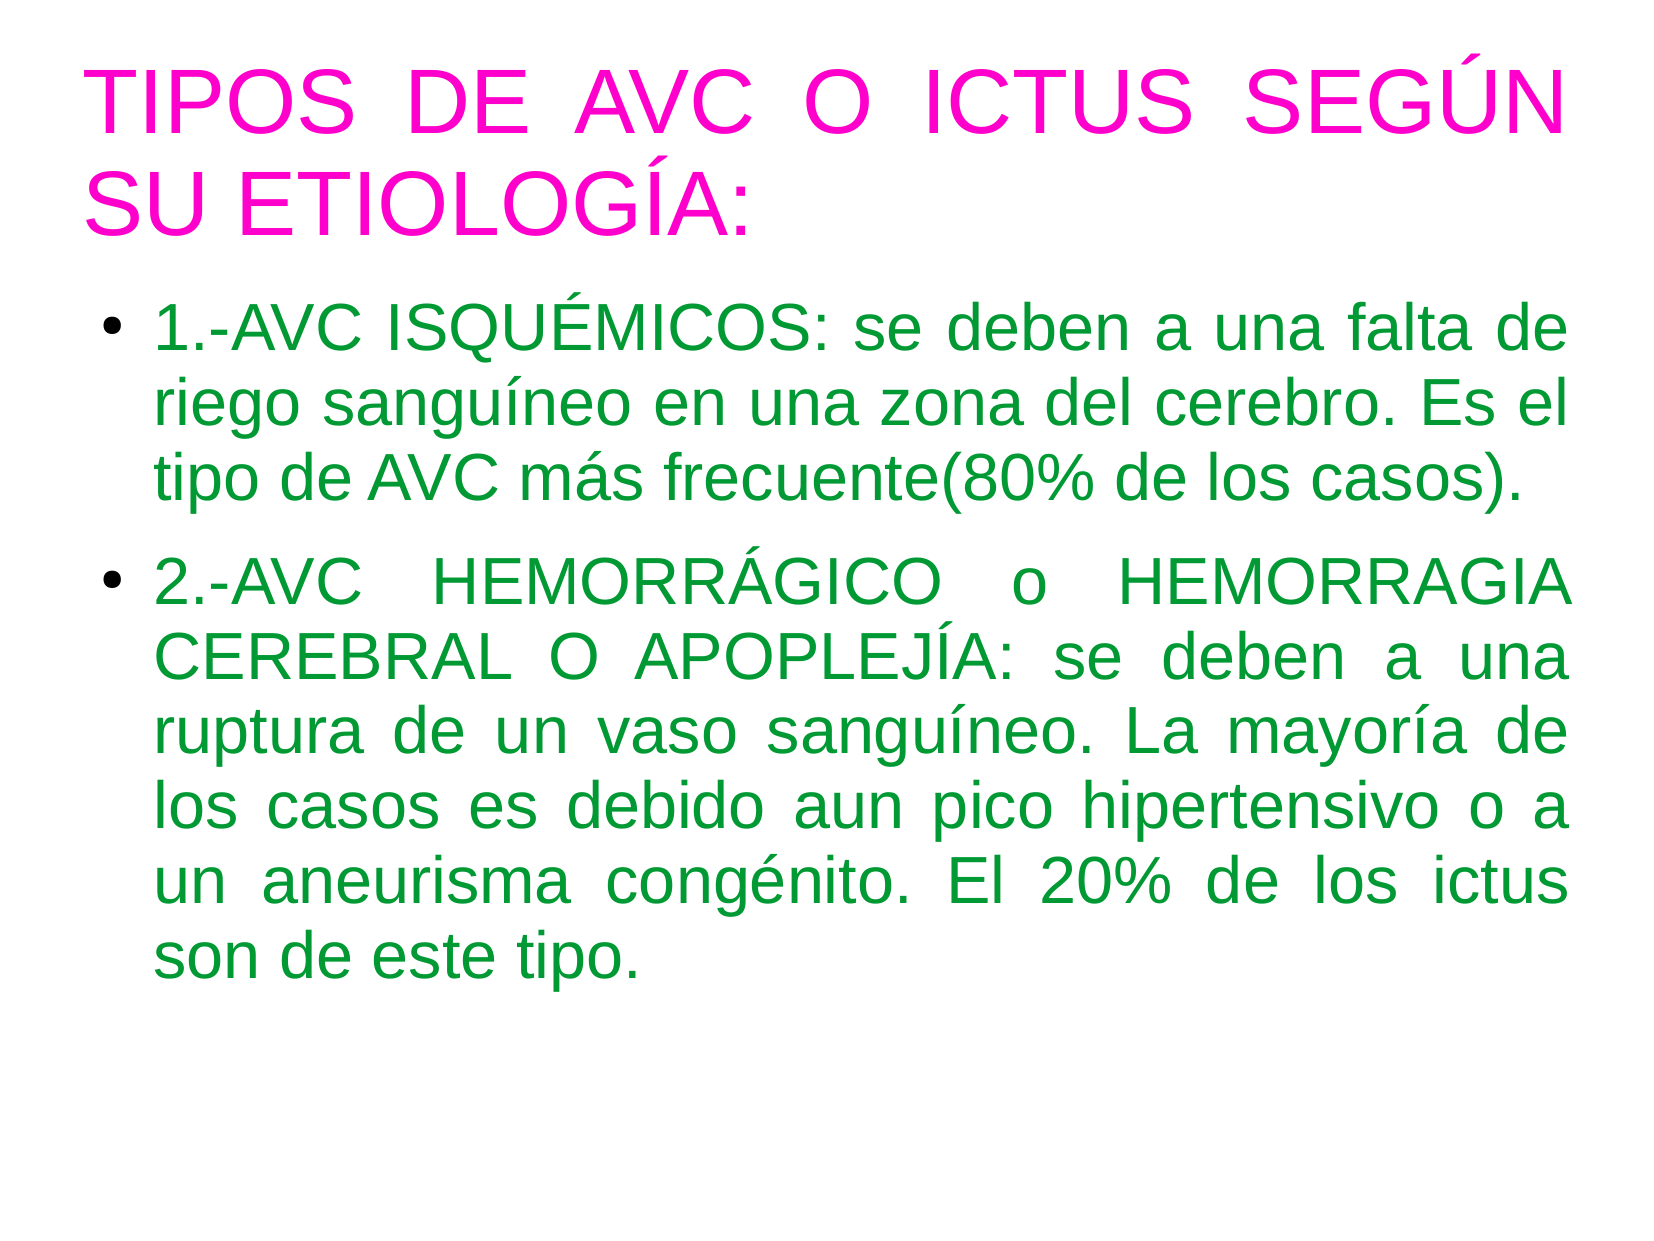

# TIPOS DE AVC O ICTUS SEGÚN SU ETIOLOGÍA:
1.-AVC ISQUÉMICOS: se deben a una falta de riego sanguíneo en una zona del cerebro. Es el tipo de AVC más frecuente(80% de los casos).
2.-AVC HEMORRÁGICO o HEMORRAGIA CEREBRAL O APOPLEJÍA: se deben a una ruptura de un vaso sanguíneo. La mayoría de los casos es debido aun pico hipertensivo o a un aneurisma congénito. El 20% de los ictus son de este tipo.